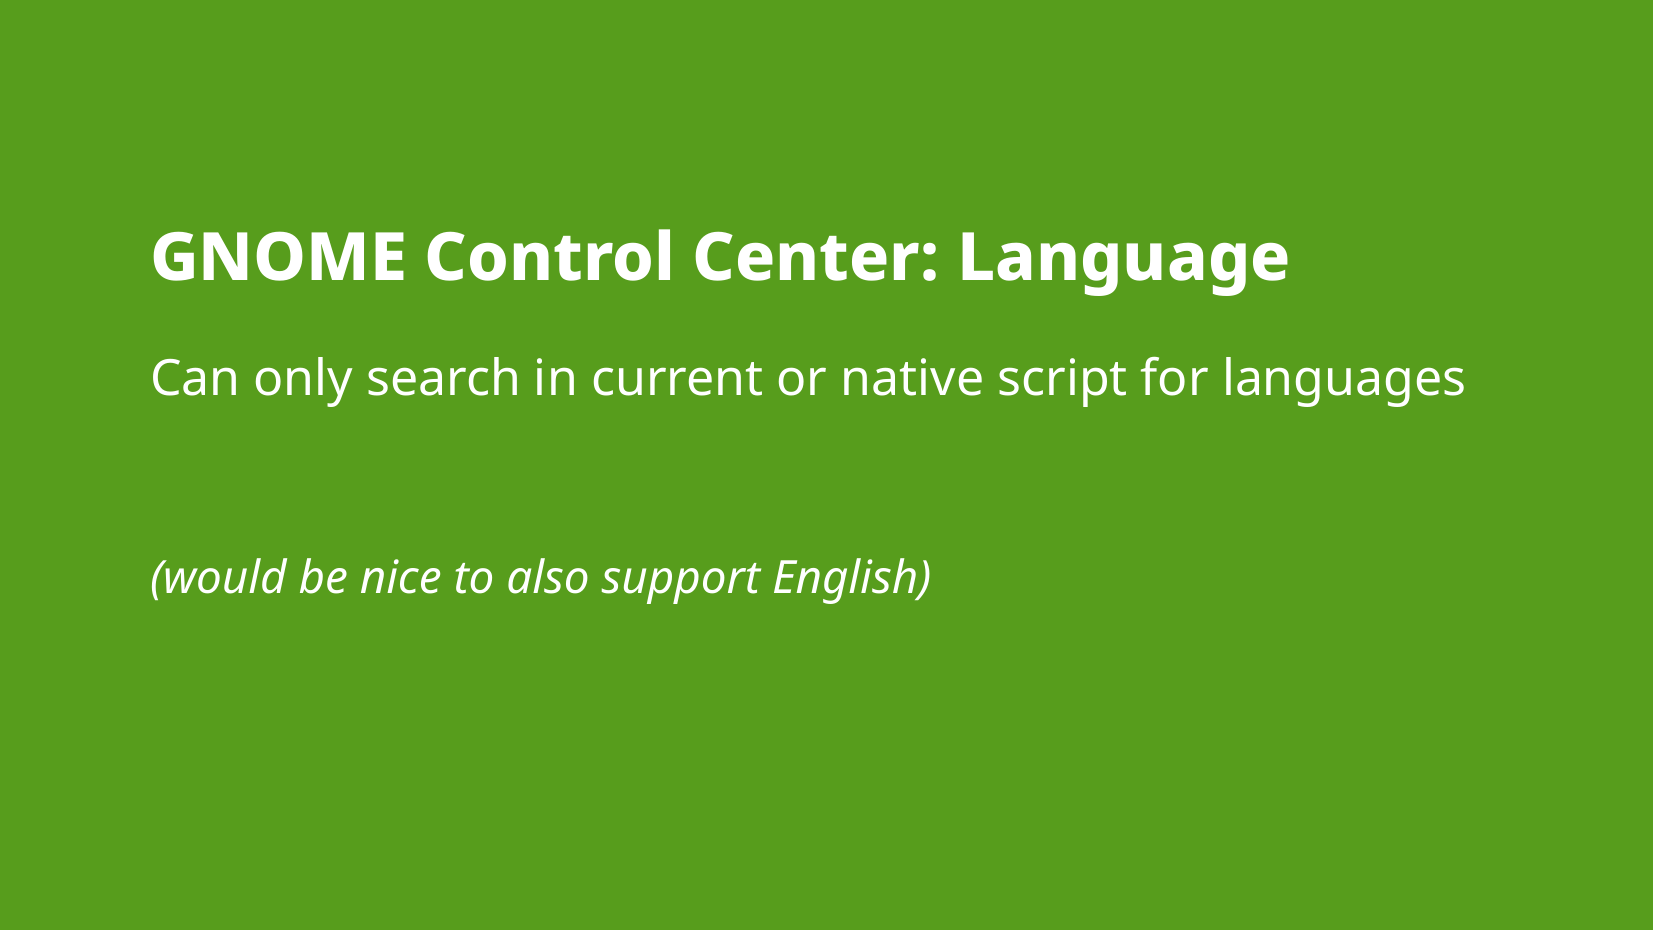

# GNOME Control Center: Language
Can only search in current or native script for languages
(would be nice to also support English)